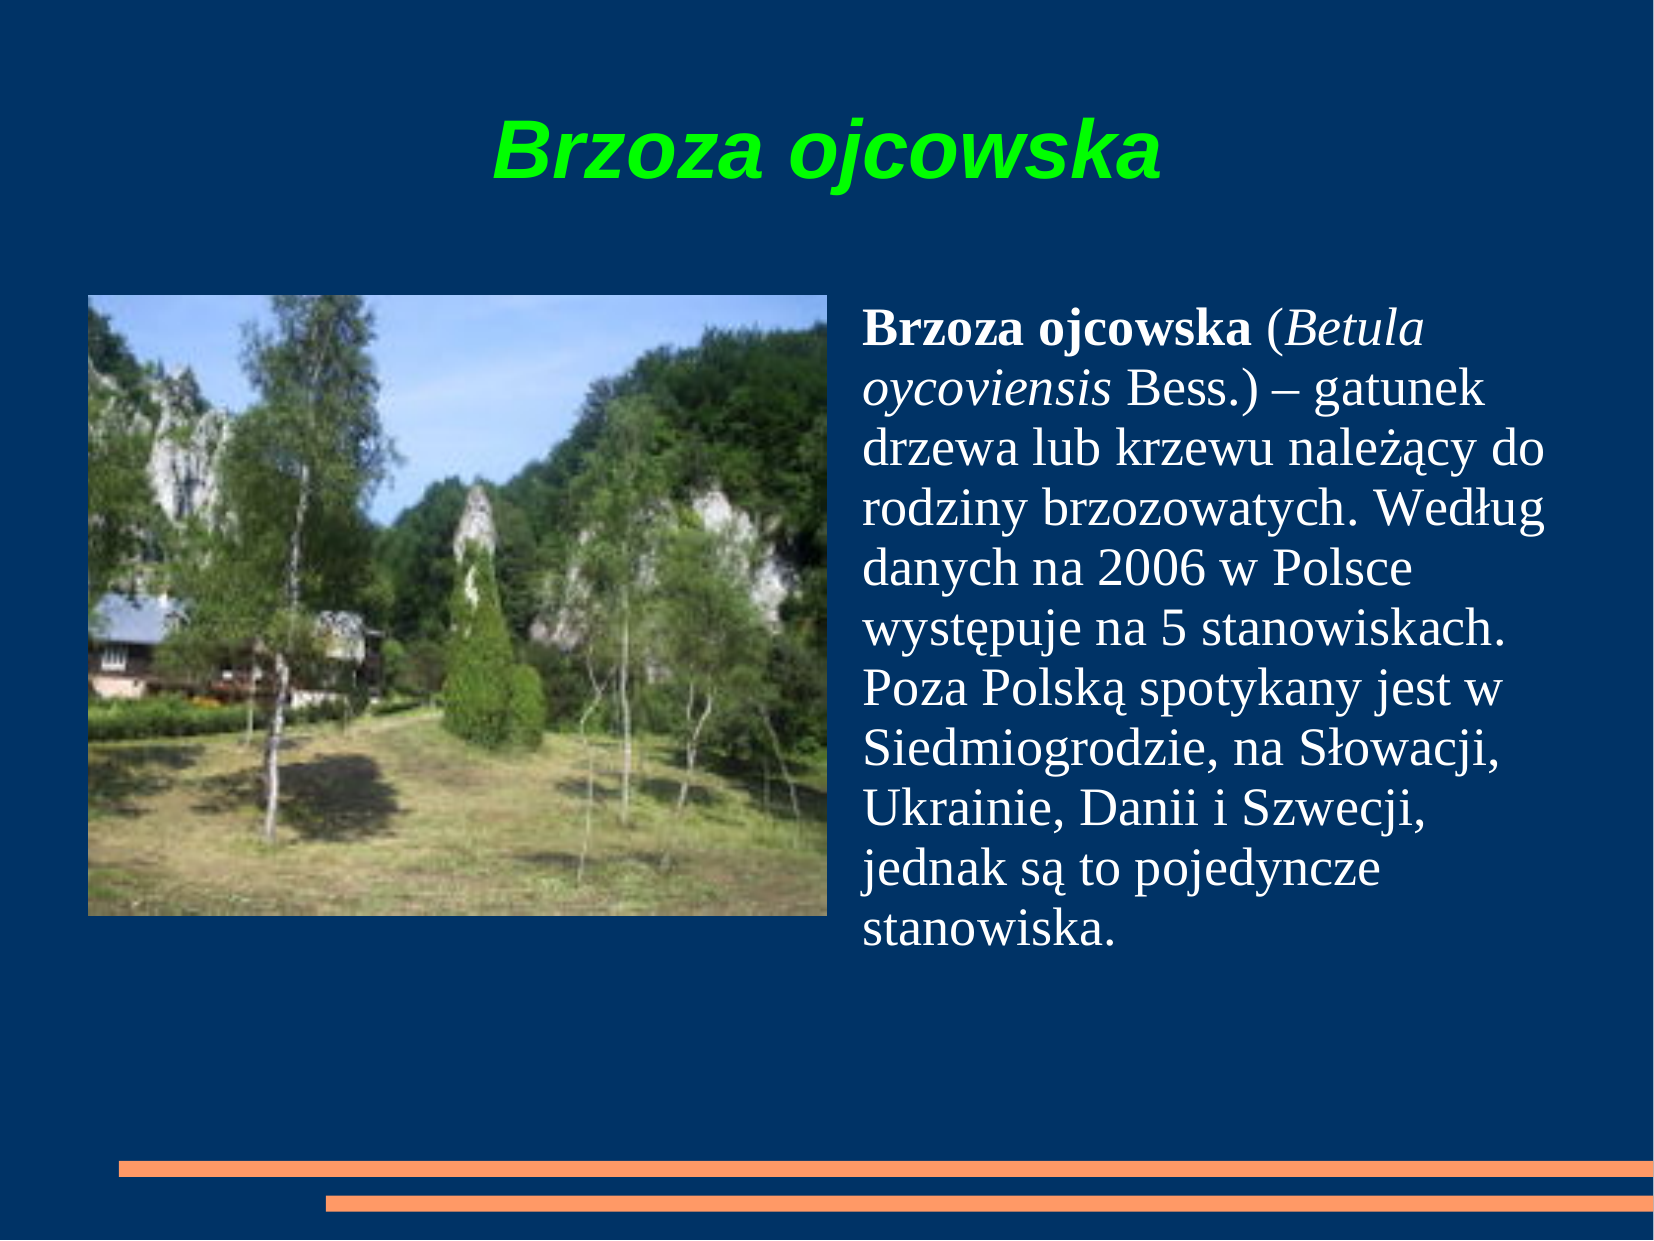

# Brzoza ojcowska
Brzoza ojcowska (Betula oycoviensis Bess.) – gatunek drzewa lub krzewu należący do rodziny brzozowatych. Według danych na 2006 w Polsce występuje na 5 stanowiskach. Poza Polską spotykany jest w Siedmiogrodzie, na Słowacji, Ukrainie, Danii i Szwecji, jednak są to pojedyncze stanowiska.